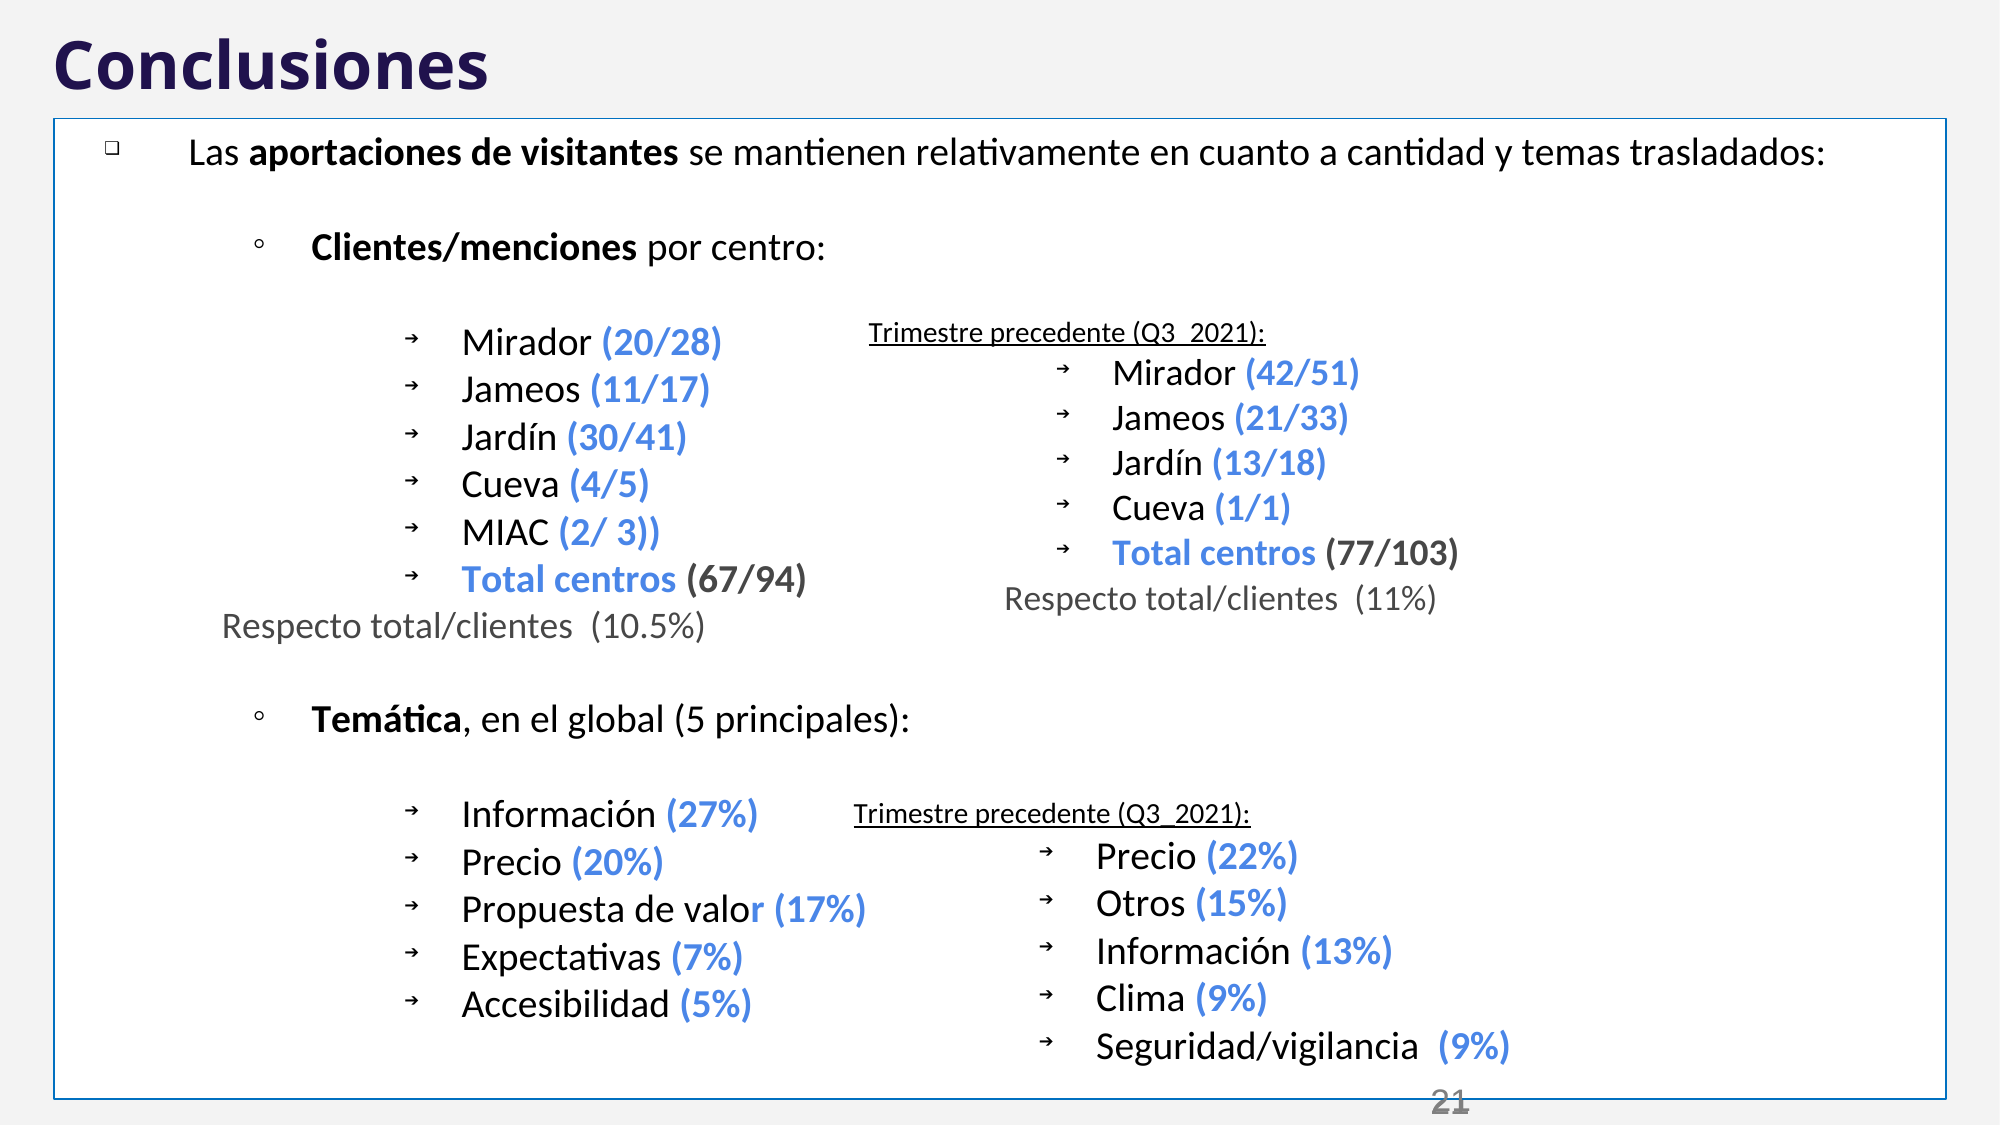

Conclusiones
 Las aportaciones de visitantes se mantienen relativamente en cuanto a cantidad y temas trasladados:
Clientes/menciones por centro:
Mirador (20/28)
Jameos (11/17)
Jardín (30/41)
Cueva (4/5)
MIAC (2/ 3))
Total centros (67/94)
 Respecto total/clientes (10.5%)
Temática, en el global (5 principales):
Información (27%)
Precio (20%)
Propuesta de valor (17%)
Expectativas (7%)
Accesibilidad (5%)
Trimestre precedente (Q3_2021):
Mirador (42/51)
Jameos (21/33)
Jardín (13/18)
Cueva (1/1)
Total centros (77/103)
 Respecto total/clientes (11%)
Trimestre precedente (Q3_2021):
Precio (22%)
Otros (15%)
Información (13%)
Clima (9%)
Seguridad/vigilancia (9%)